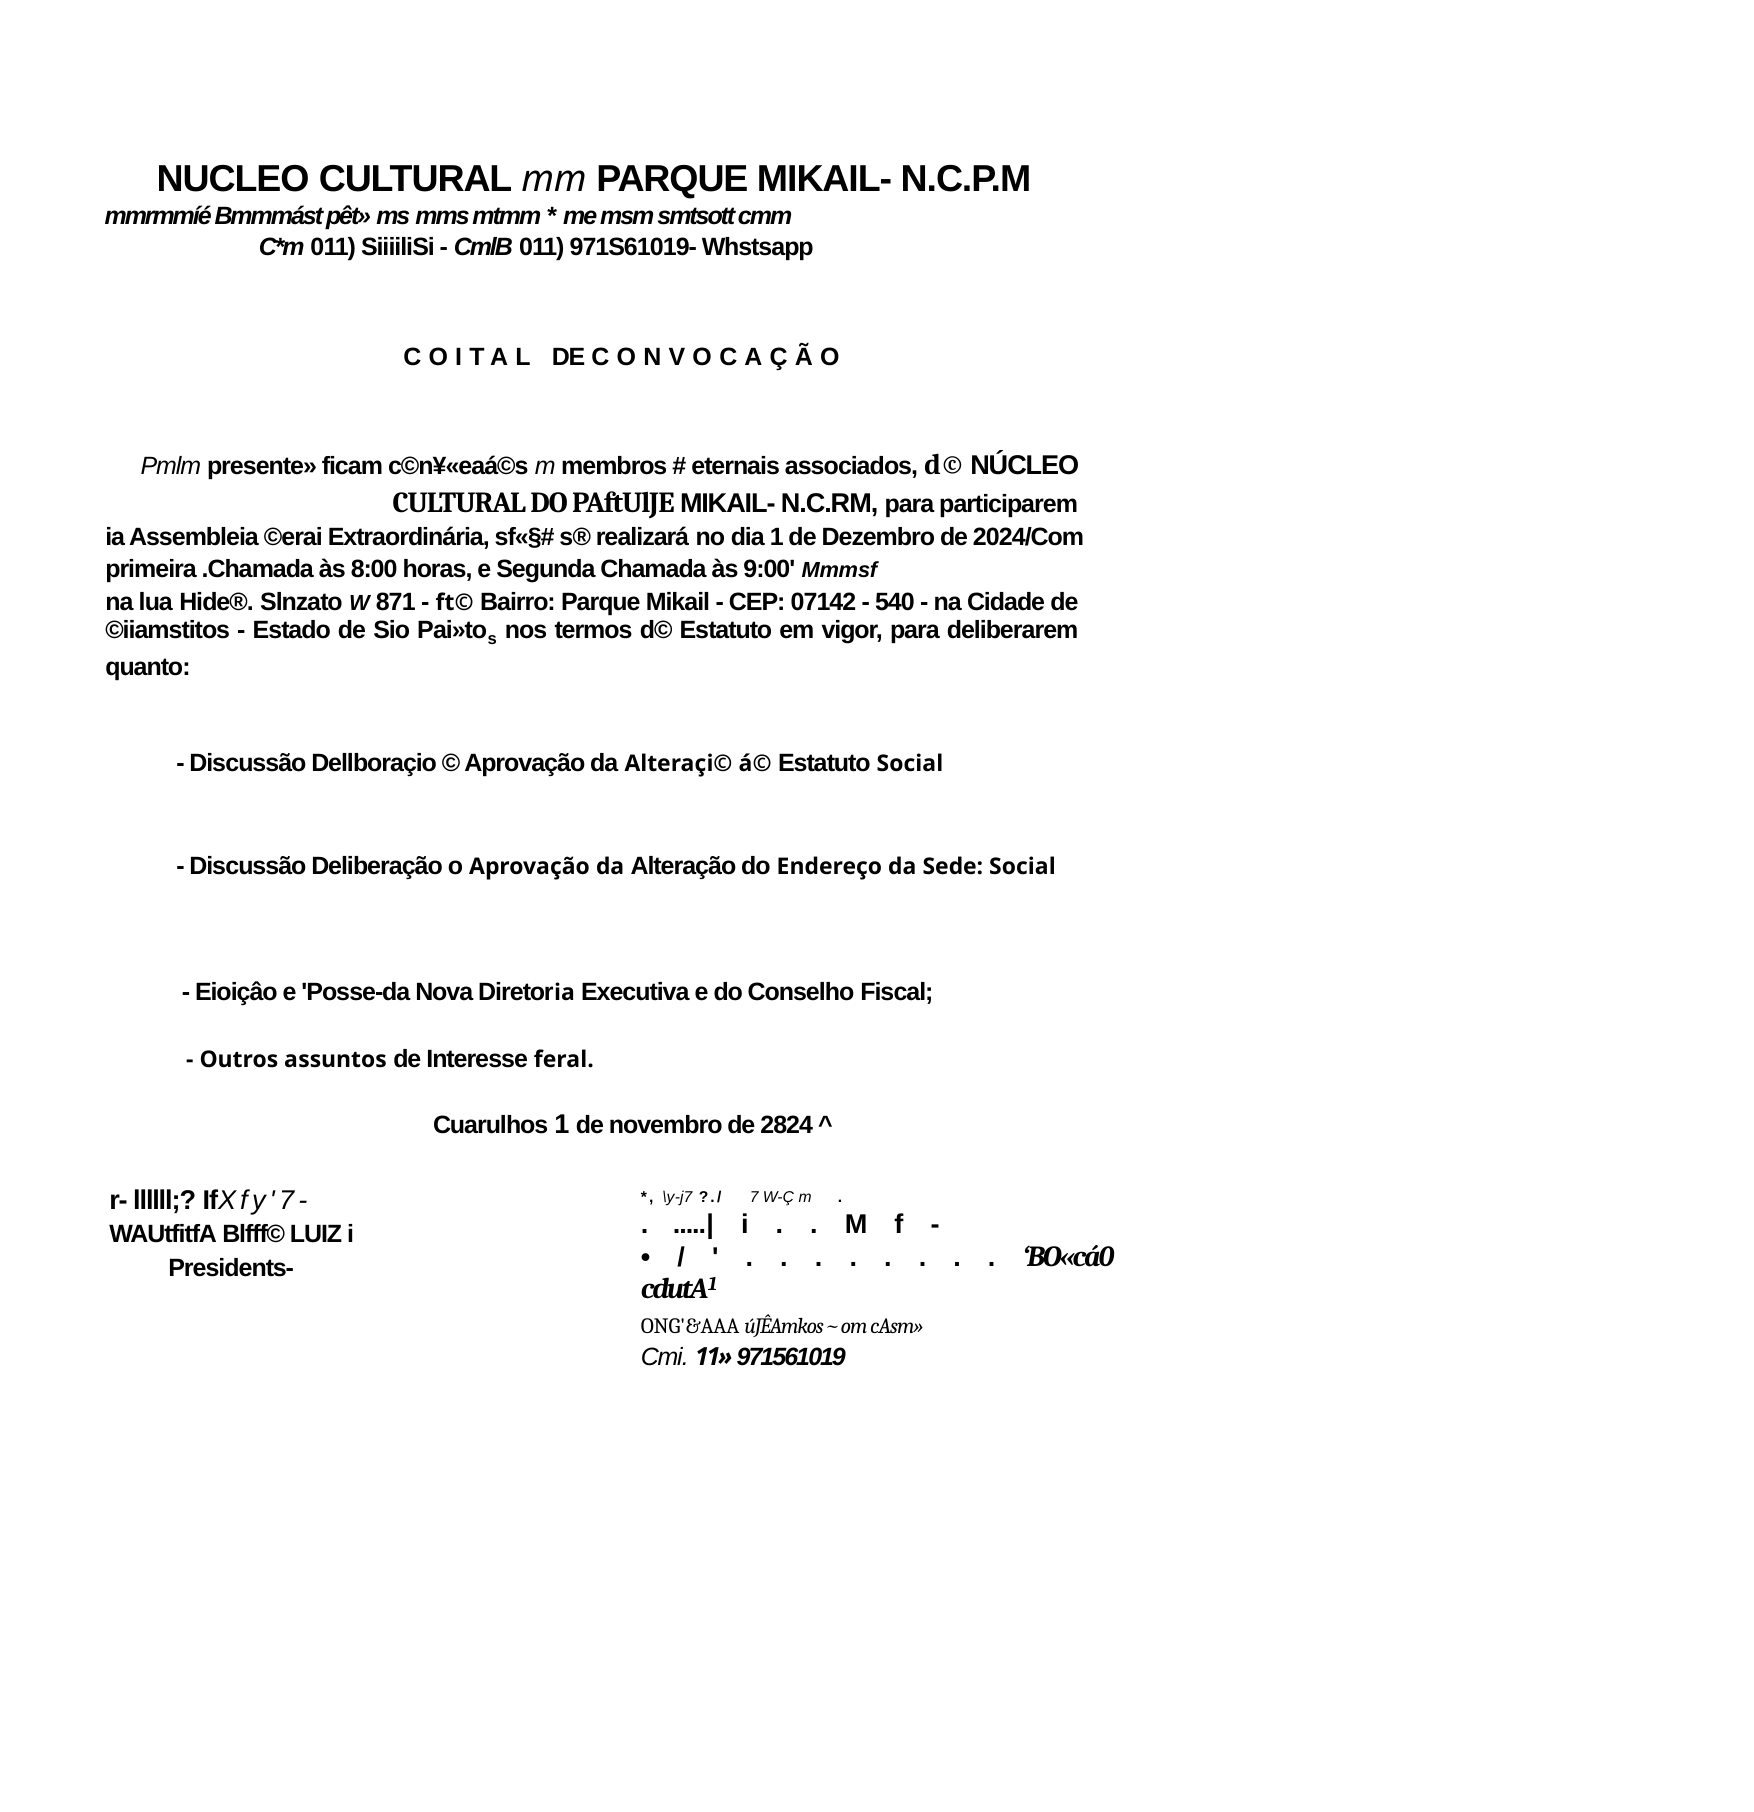

nucleo cultural mm parque mikail- n.c.p.m
mmrmmíé Bmmmást pêt» ms mms mtmm * me msm smtsott cmm
C*m 011) SiiiiliSi - CmlB 011) 971S61019- Whstsapp
COITAL DE CONVOCAÇÃO
Pmlm presente» ficam c©n¥«eaá©s m membros # eternais associados, d© NÚCLEO CULTURAL DO PAftUlJE MIKAIL- N.C.RM, para participarem
ia Assembleia ©erai Extraordinária, sf«§# s® realizará no dia 1 de Dezembro de 2024/Com primeira .Chamada às 8:00 horas, e Segunda Chamada às 9:00' Mmmsf
na lua Hide®. Slnzato W 871 - ft© Bairro: Parque Mikail - CEP: 07142 - 540 - na Cidade de ©iiamstitos - Estado de Sio Pai»tos nos termos d© Estatuto em vigor, para deliberarem quanto:
- Discussão Dellboraçio © Aprovação da Alteraçi© á© Estatuto Social
- Discussão Deliberação o Aprovação da Alteração do Endereço da Sede: Social
- Eioiçâo e 'Posse-da Nova Diretoria Executiva e do Conselho Fiscal;
- Outros assuntos de Interesse feral.
Cuarulhos 1 de novembro de 2824 ^
r- llllll;? IfXfy'7-
WAUtfitfA Blfff© LUIZ i Presidents-
*, \y-j7 ?./ 7 W-Ç m .
. .....|i..Mf-
•/'........‘BO«cá0 cdutA1
ong'&aaa úJÊAmkos ~ om cAsm»
Cmi. 11» 971561019